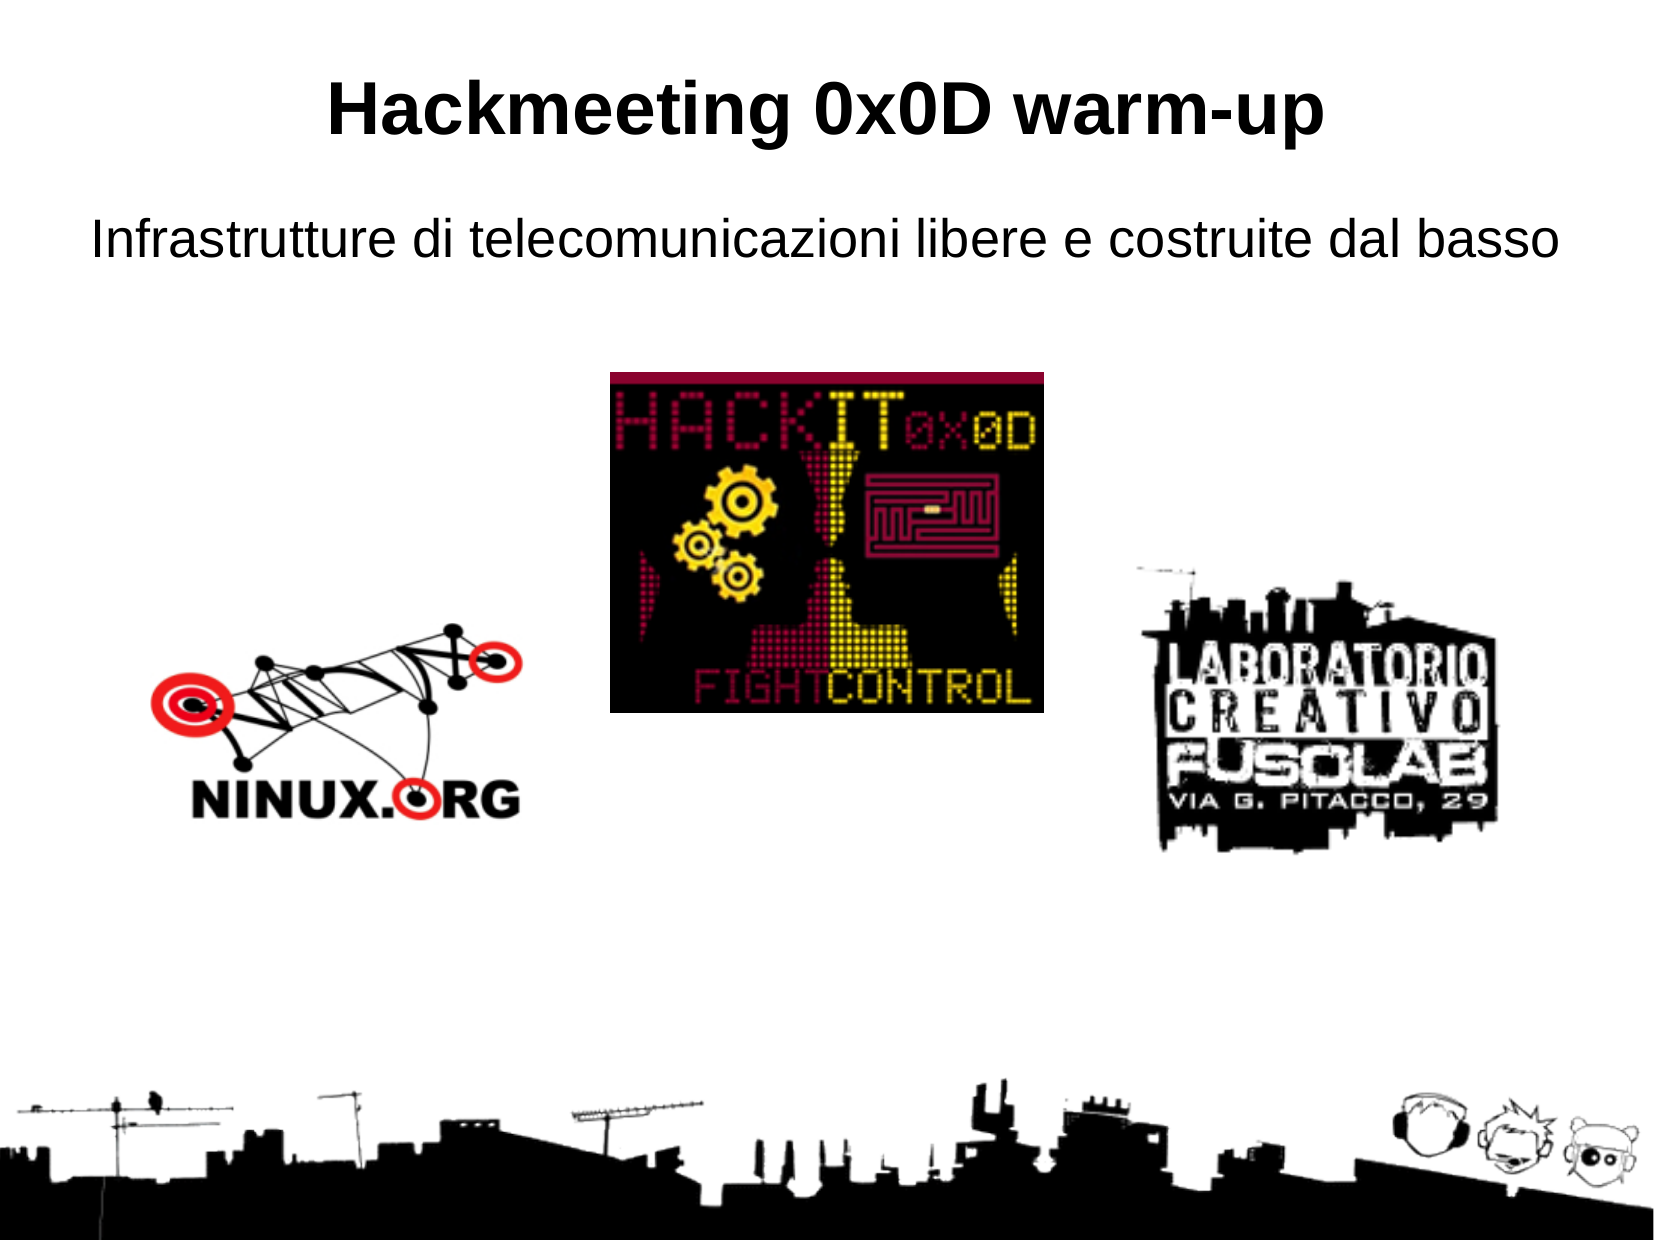

# Hackmeeting 0x0D warm-up
Infrastrutture di telecomunicazioni libere e costruite dal basso